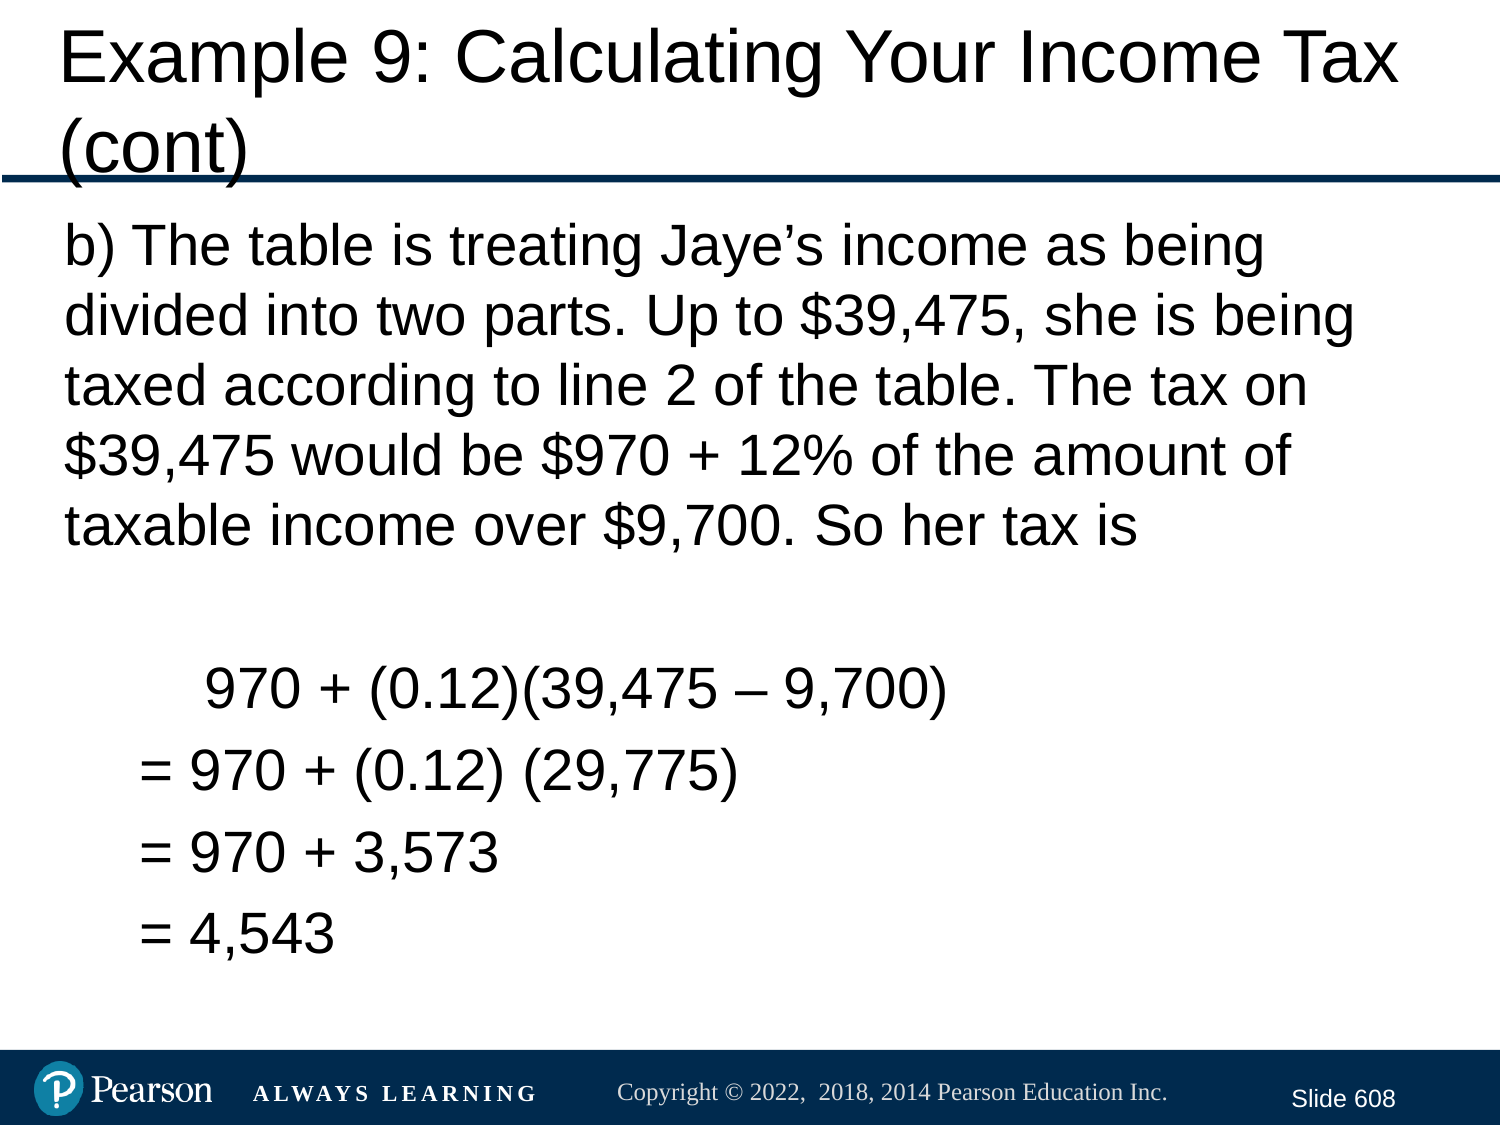

# Example 9: Calculating Your Income Tax (cont)
b) The table is treating Jaye’s income as being divided into two parts. Up to $39,475, she is being taxed according to line 2 of the table. The tax on $39,475 would be $970 + 12% of the amount of taxable income over $9,700. So her tax is
	 970 + (0.12)(39,475 – 9,700)
	= 970 + (0.12) (29,775)
	= 970 + 3,573
	= 4,543